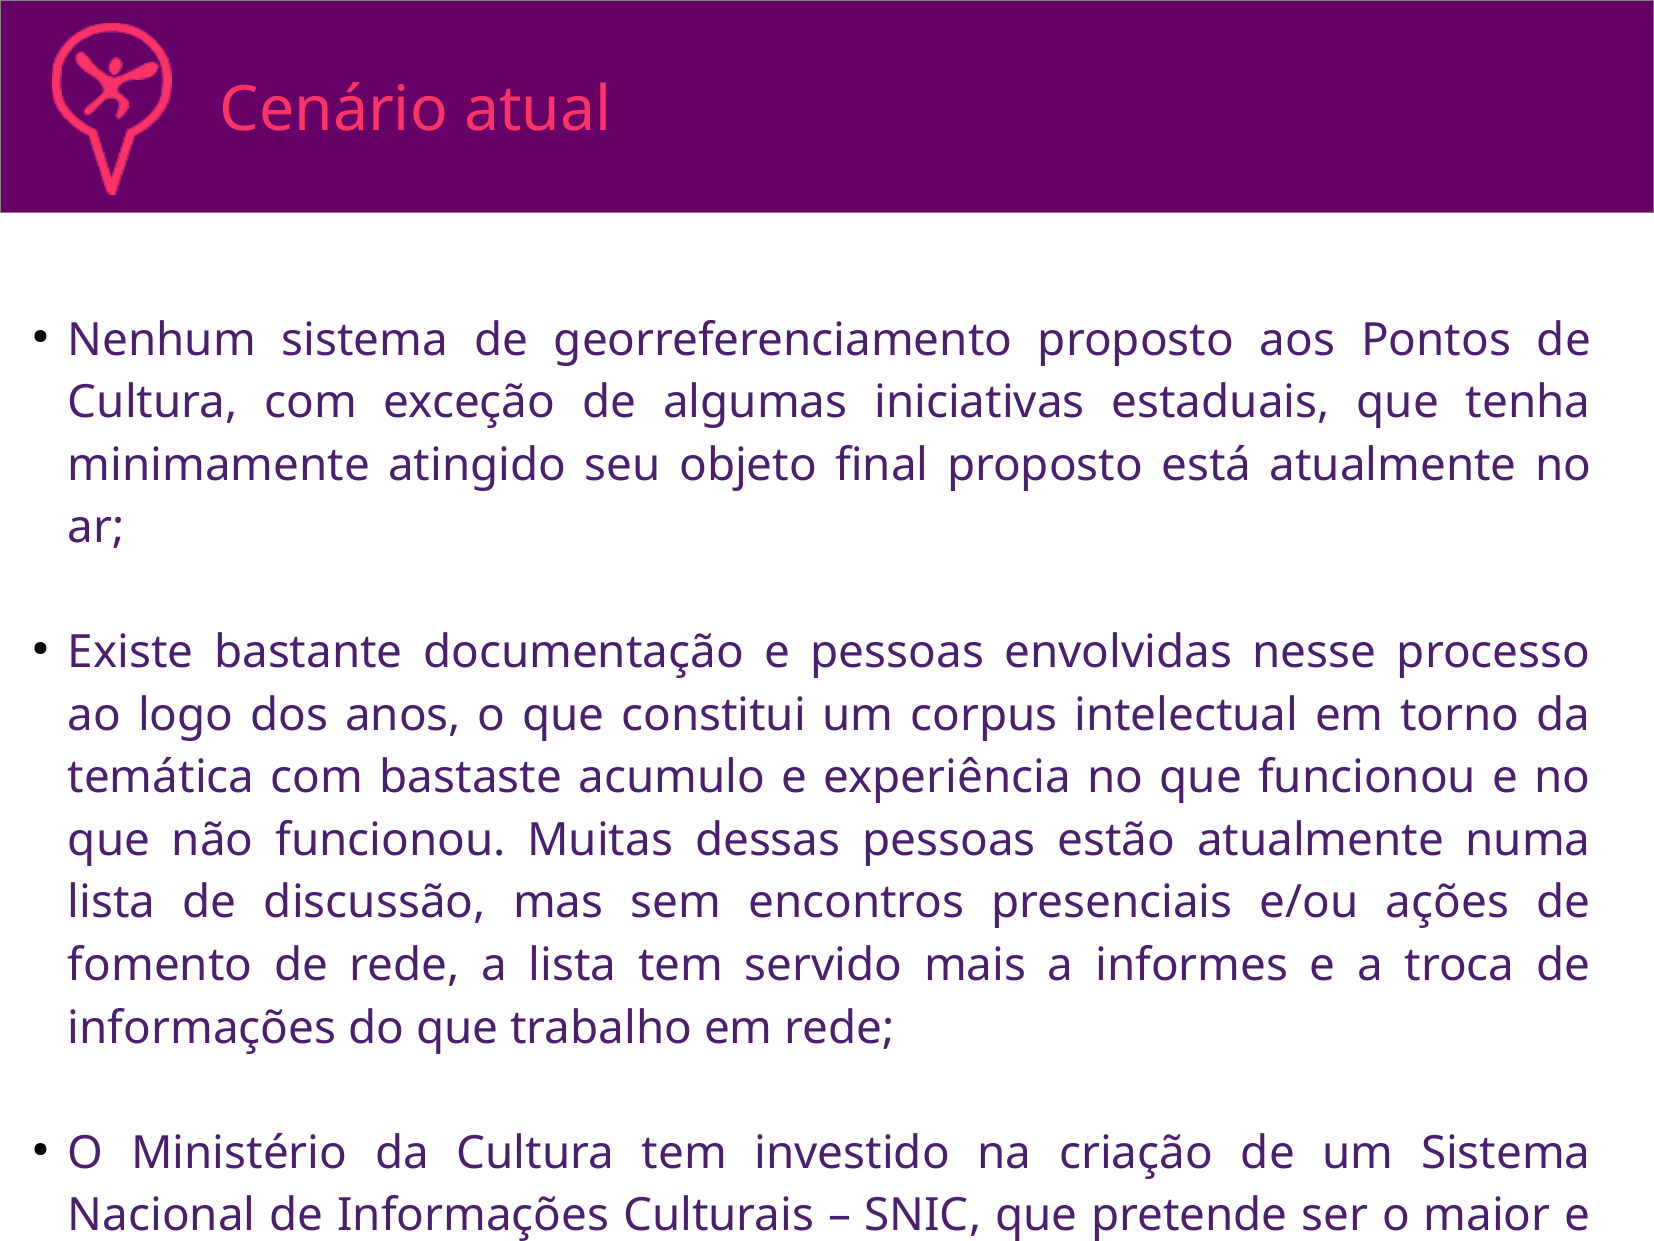

Cenário atual
#
Nenhum sistema de georreferenciamento proposto aos Pontos de Cultura, com exceção de algumas iniciativas estaduais, que tenha minimamente atingido seu objeto final proposto está atualmente no ar;
Existe bastante documentação e pessoas envolvidas nesse processo ao logo dos anos, o que constitui um corpus intelectual em torno da temática com bastaste acumulo e experiência no que funcionou e no que não funcionou. Muitas dessas pessoas estão atualmente numa lista de discussão, mas sem encontros presenciais e/ou ações de fomento de rede, a lista tem servido mais a informes e a troca de informações do que trabalho em rede;
O Ministério da Cultura tem investido na criação de um Sistema Nacional de Informações Culturais – SNIC, que pretende ser o maior e mais robusto sistema de informações de viés cultural do Brasil. (mais em http://xemele.cultura.gov.br/wiki/SincGie e http://xemele.cultura.gov.br/wiki/TermoSip );